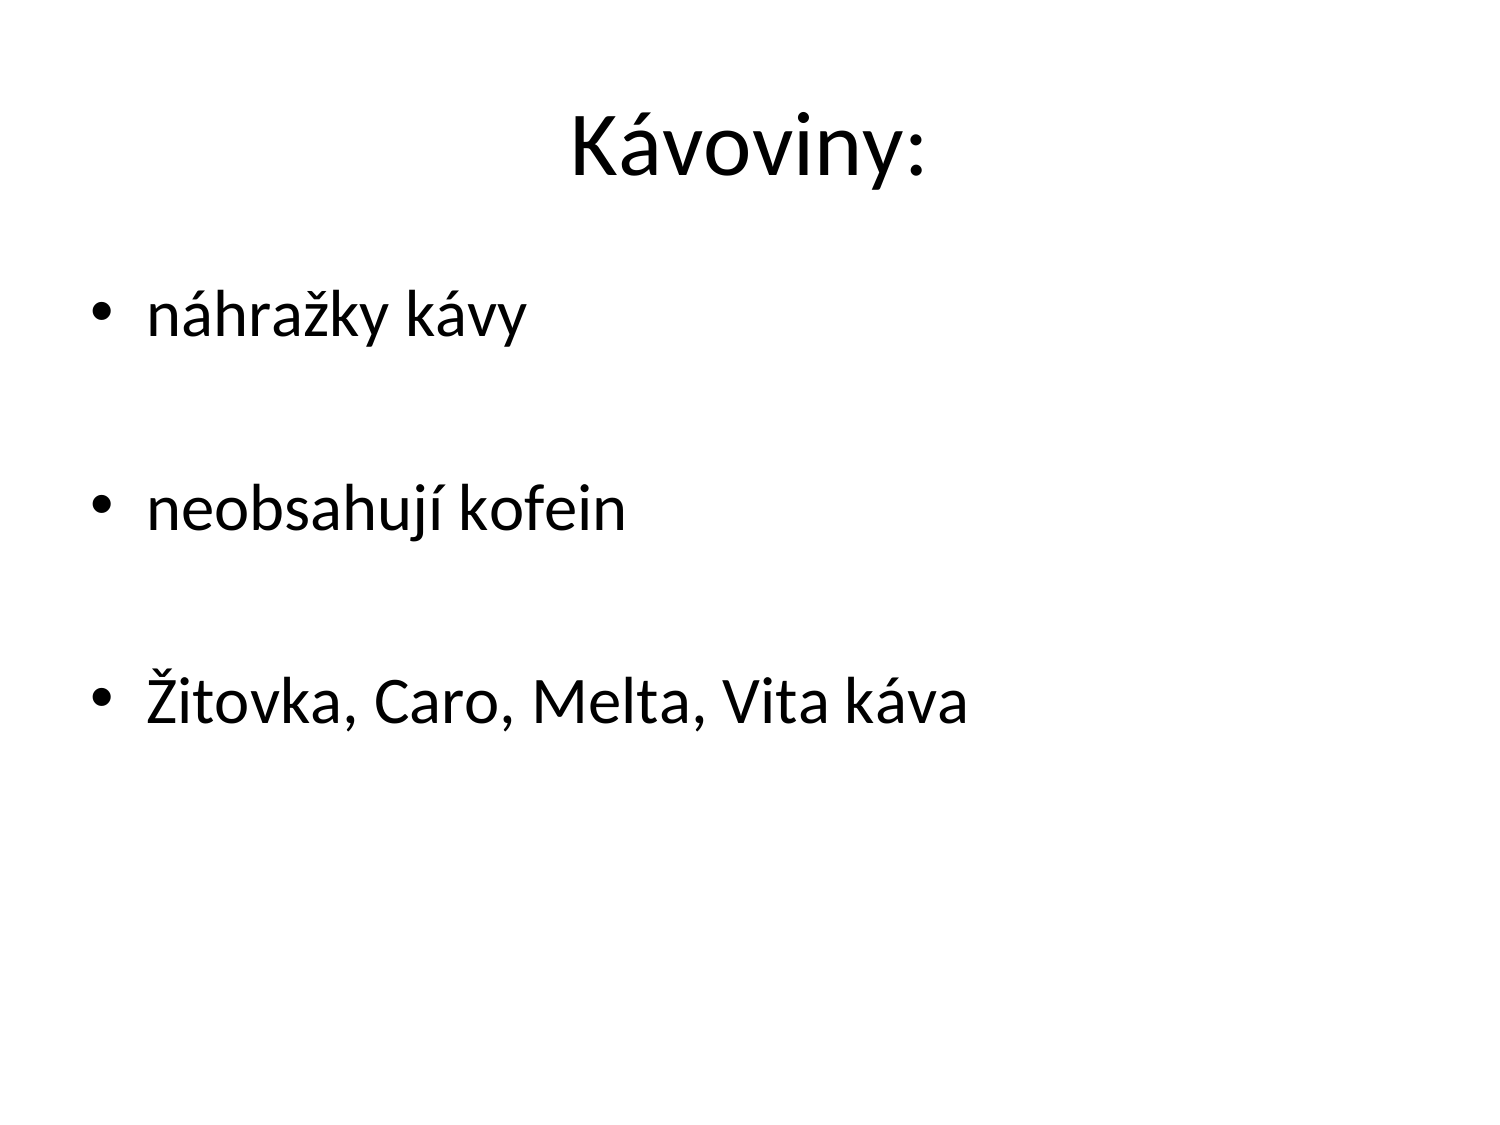

# Kávoviny:
náhražky kávy
neobsahují kofein
Žitovka, Caro, Melta, Vita káva